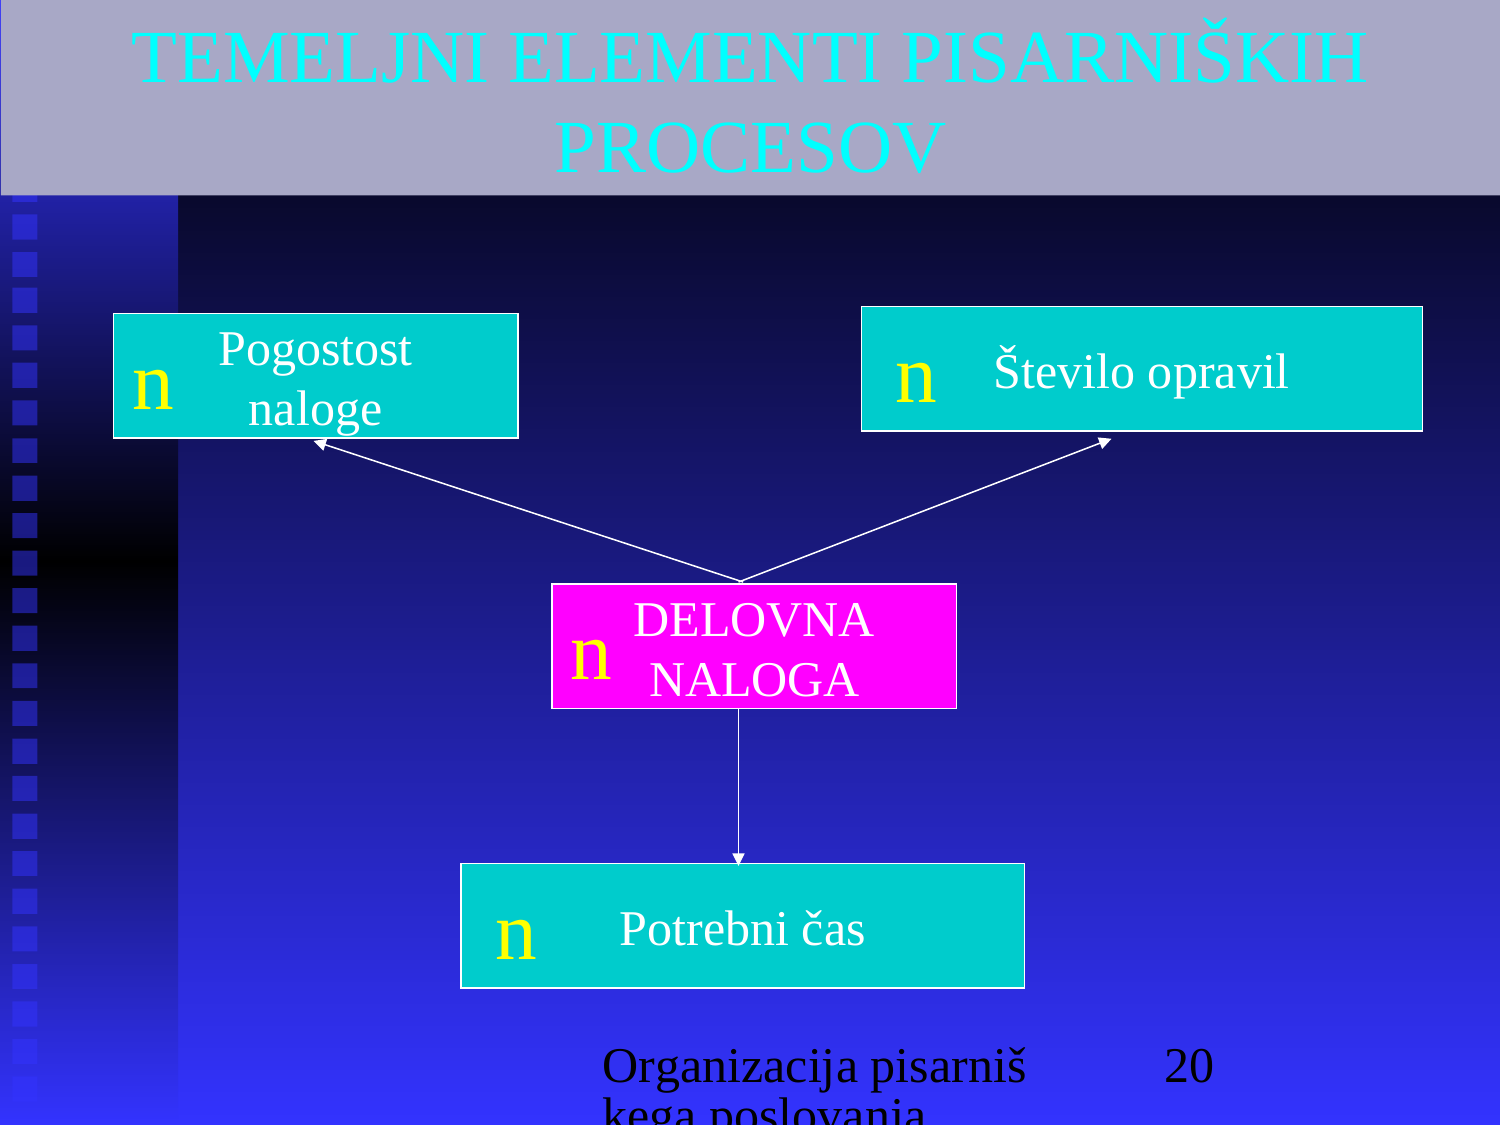

TEMELJNI ELEMENTI PISARNIŠKIH PROCESOV
Število opravil
n
Pogostost
naloge
n
DELOVNA
NALOGA
n
Potrebni čas
n
Organizacija pisarniškega poslovanja
20